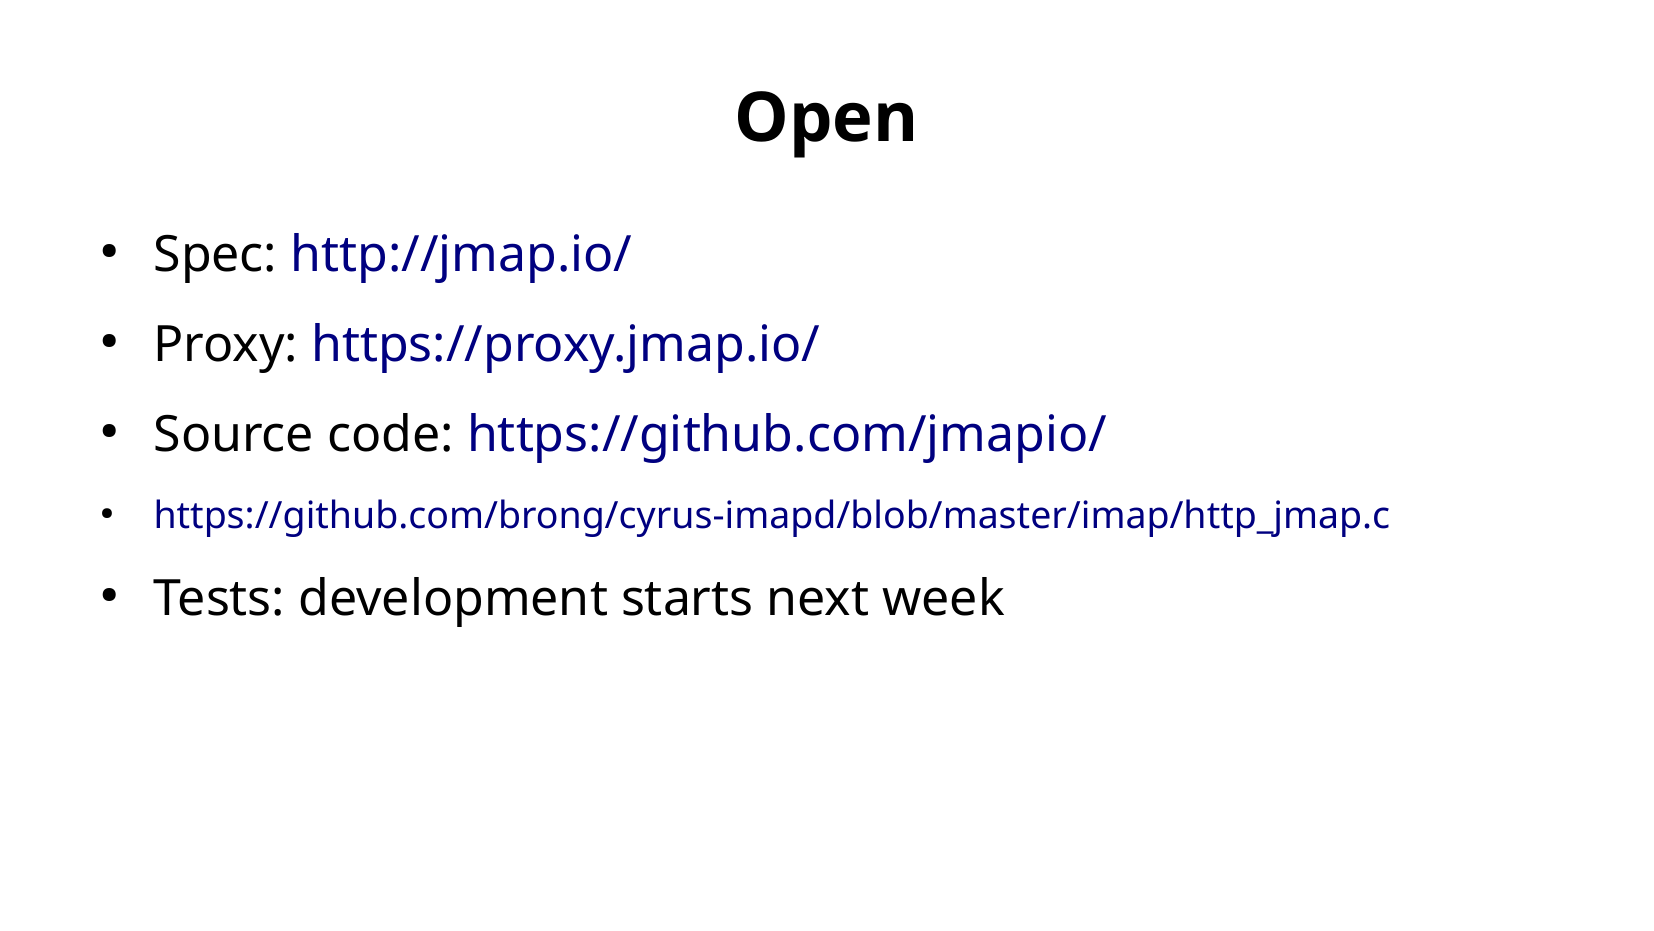

# Open
Spec: http://jmap.io/
Proxy: https://proxy.jmap.io/
Source code: https://github.com/jmapio/
https://github.com/brong/cyrus-imapd/blob/master/imap/http_jmap.c
Tests: development starts next week